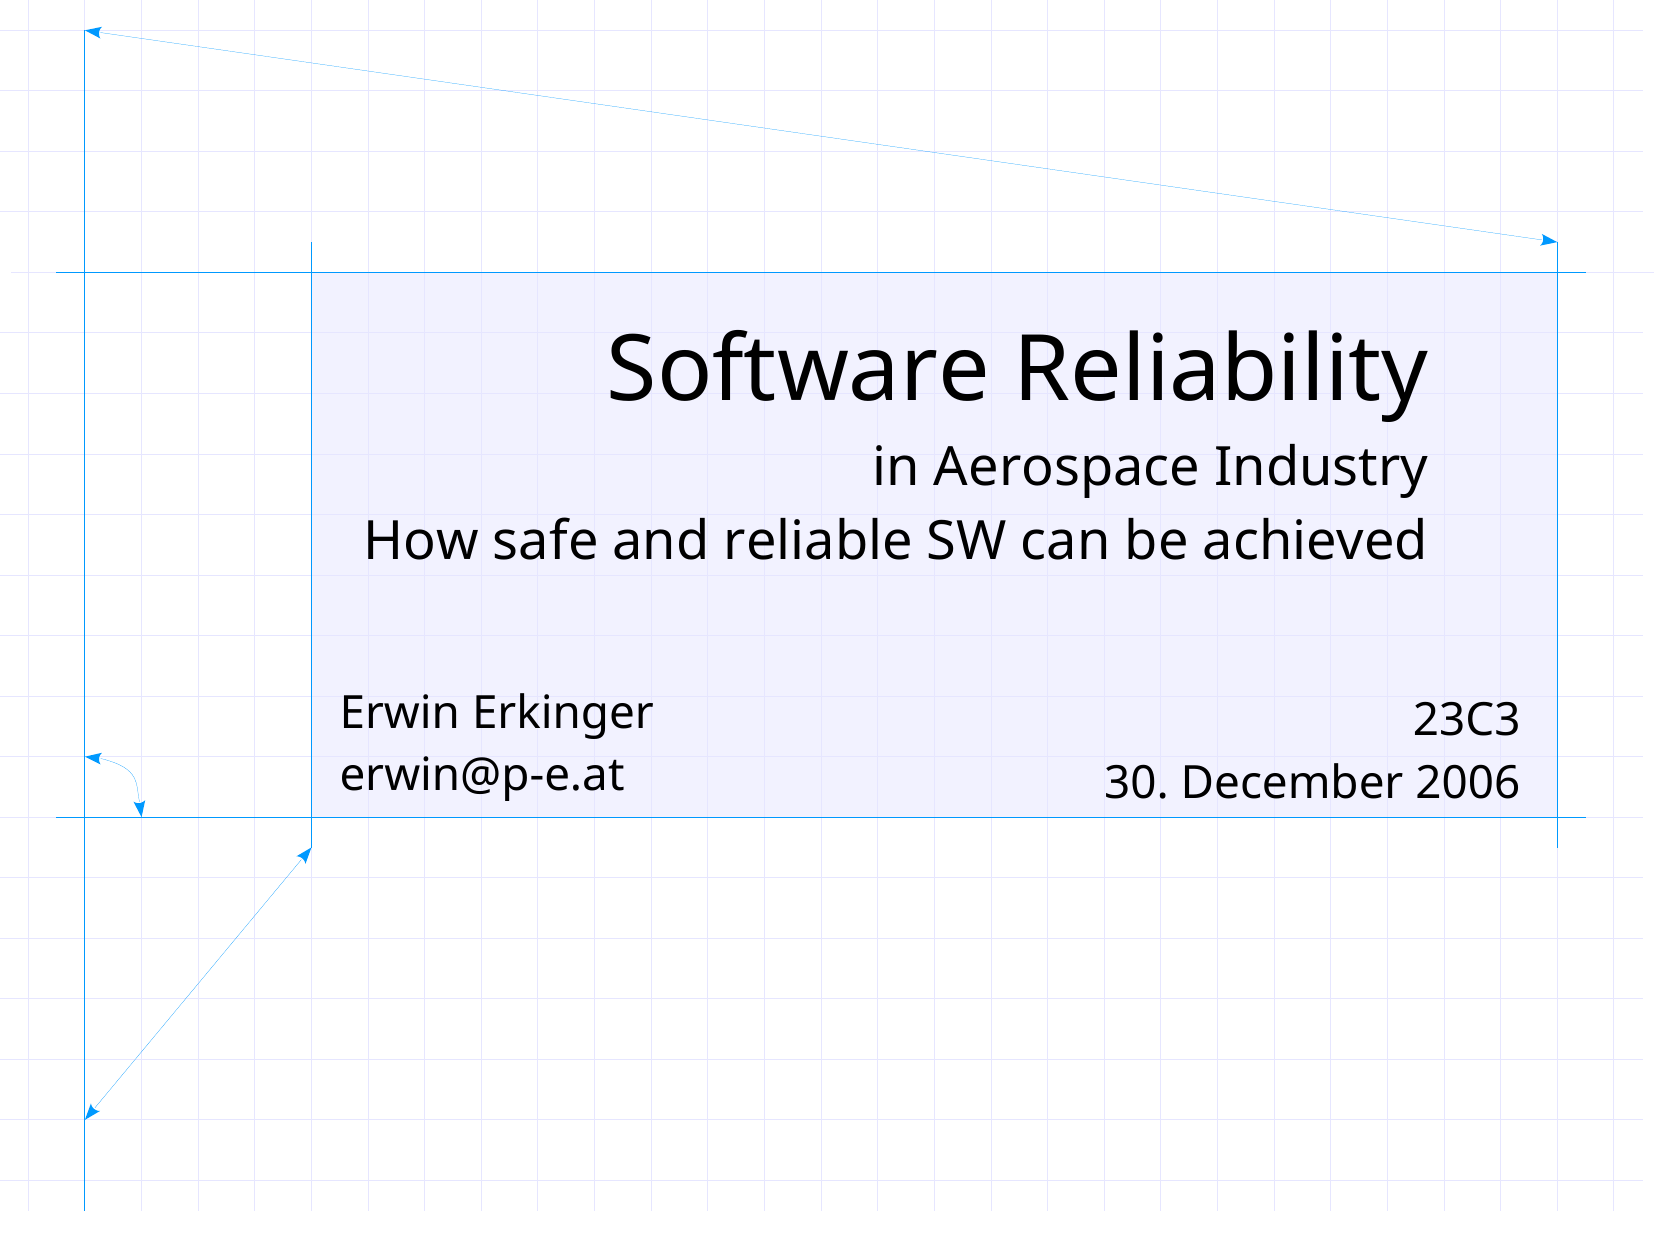

Software Reliability
in Aerospace Industry
How safe and reliable SW can be achieved
Erwin Erkinger
erwin@p-e.at
23C3
30. December 2006